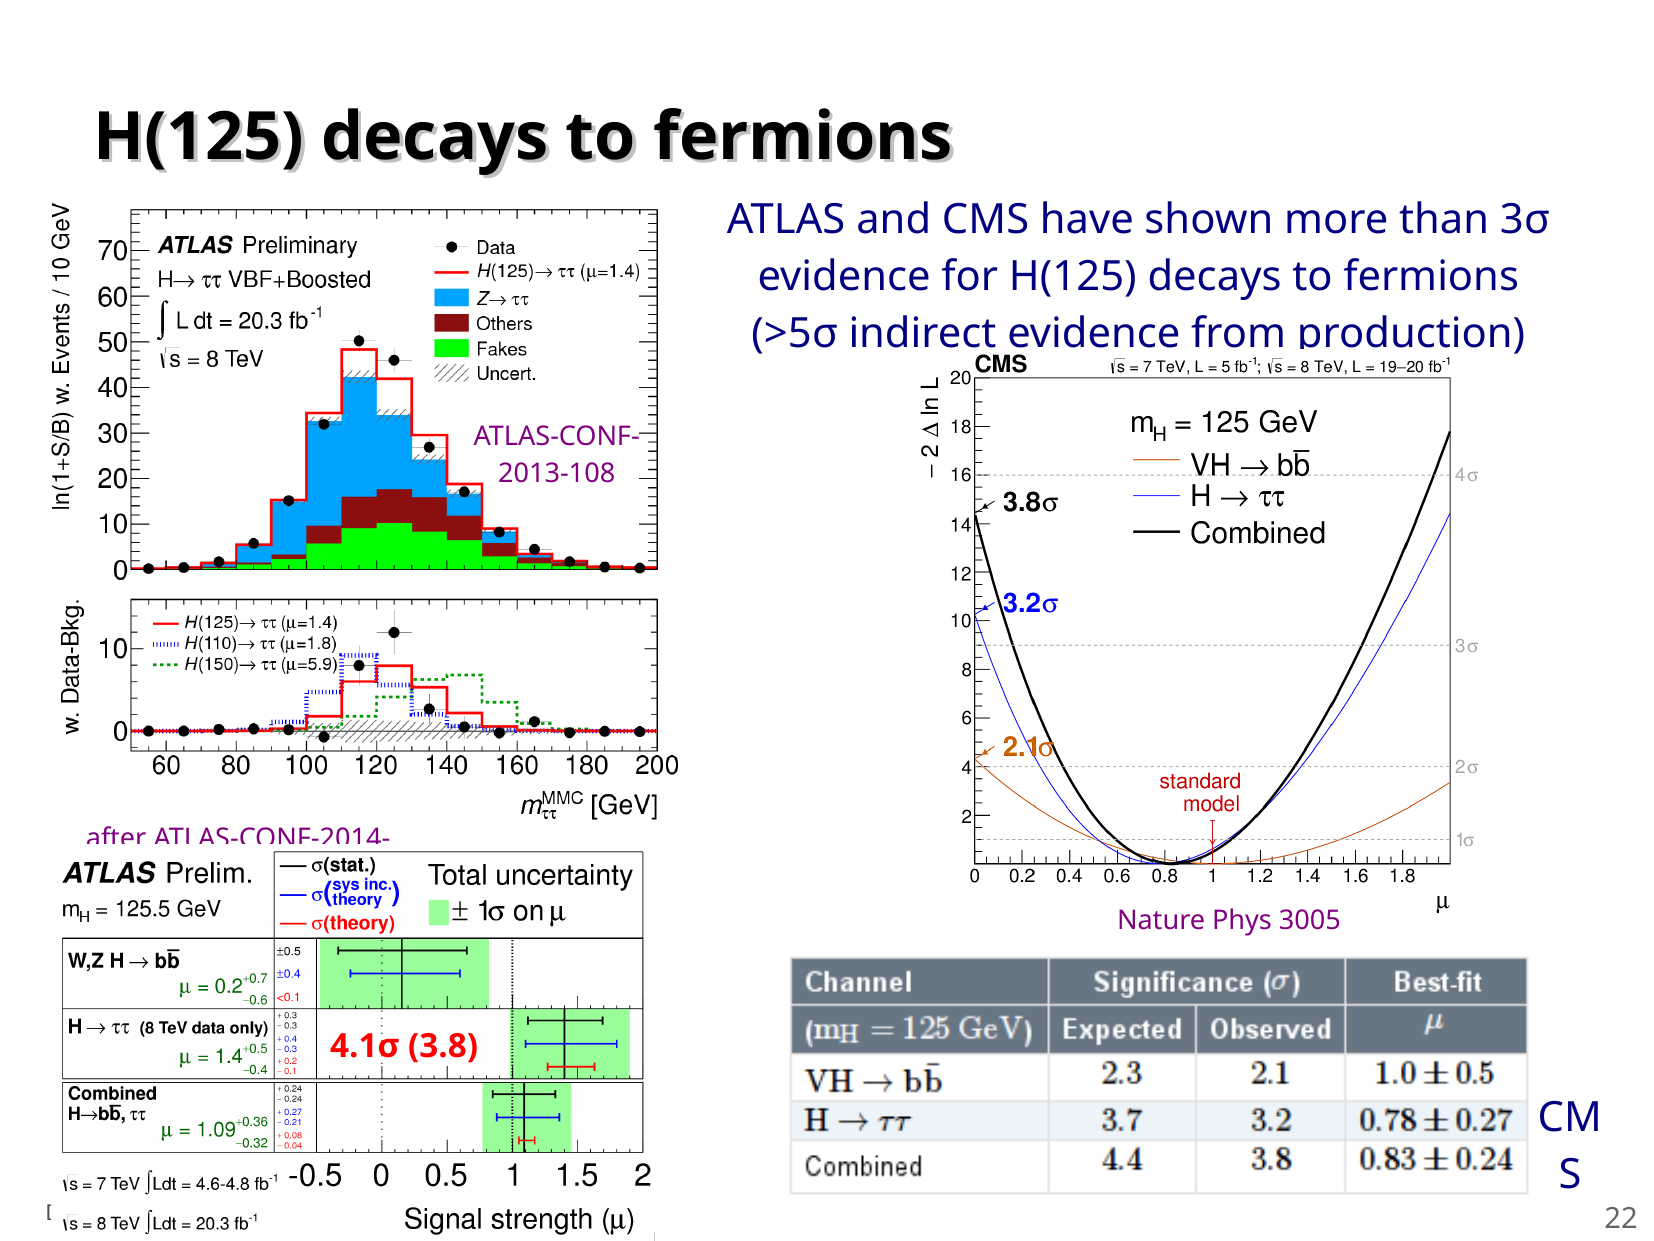

H(125) decays to fermions
ATLAS and CMS have shown more than 3σ evidence for H(125) decays to fermions
(>5σ indirect evidence from production)
ATLAS-CONF-2013-108
after ATLAS-CONF-2014-009
Nature Phys 3005
4.1σ (3.8)
CMS